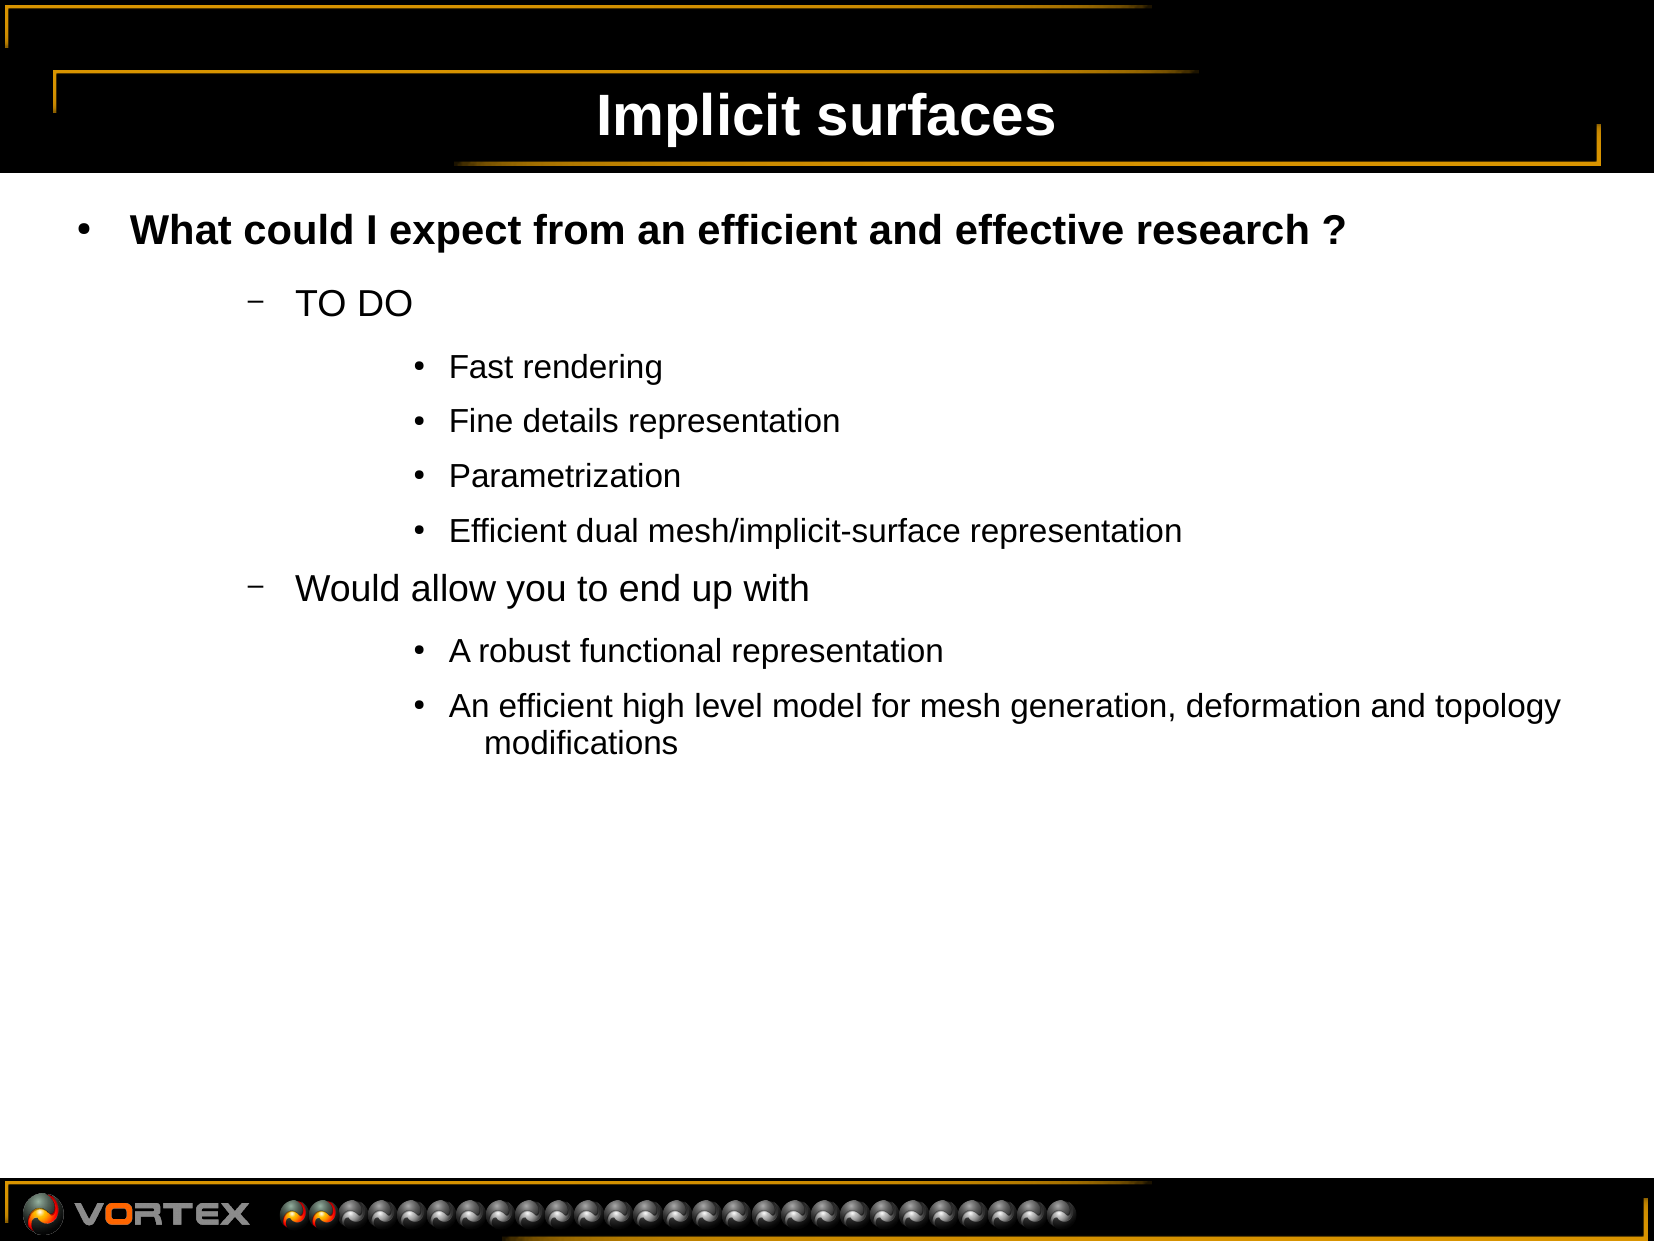

# Implicit surfaces
What could I expect from an efficient and effective research ?
TO DO
Fast rendering
Fine details representation
Parametrization
Efficient dual mesh/implicit-surface representation
Would allow you to end up with
A robust functional representation
An efficient high level model for mesh generation, deformation and topology modifications